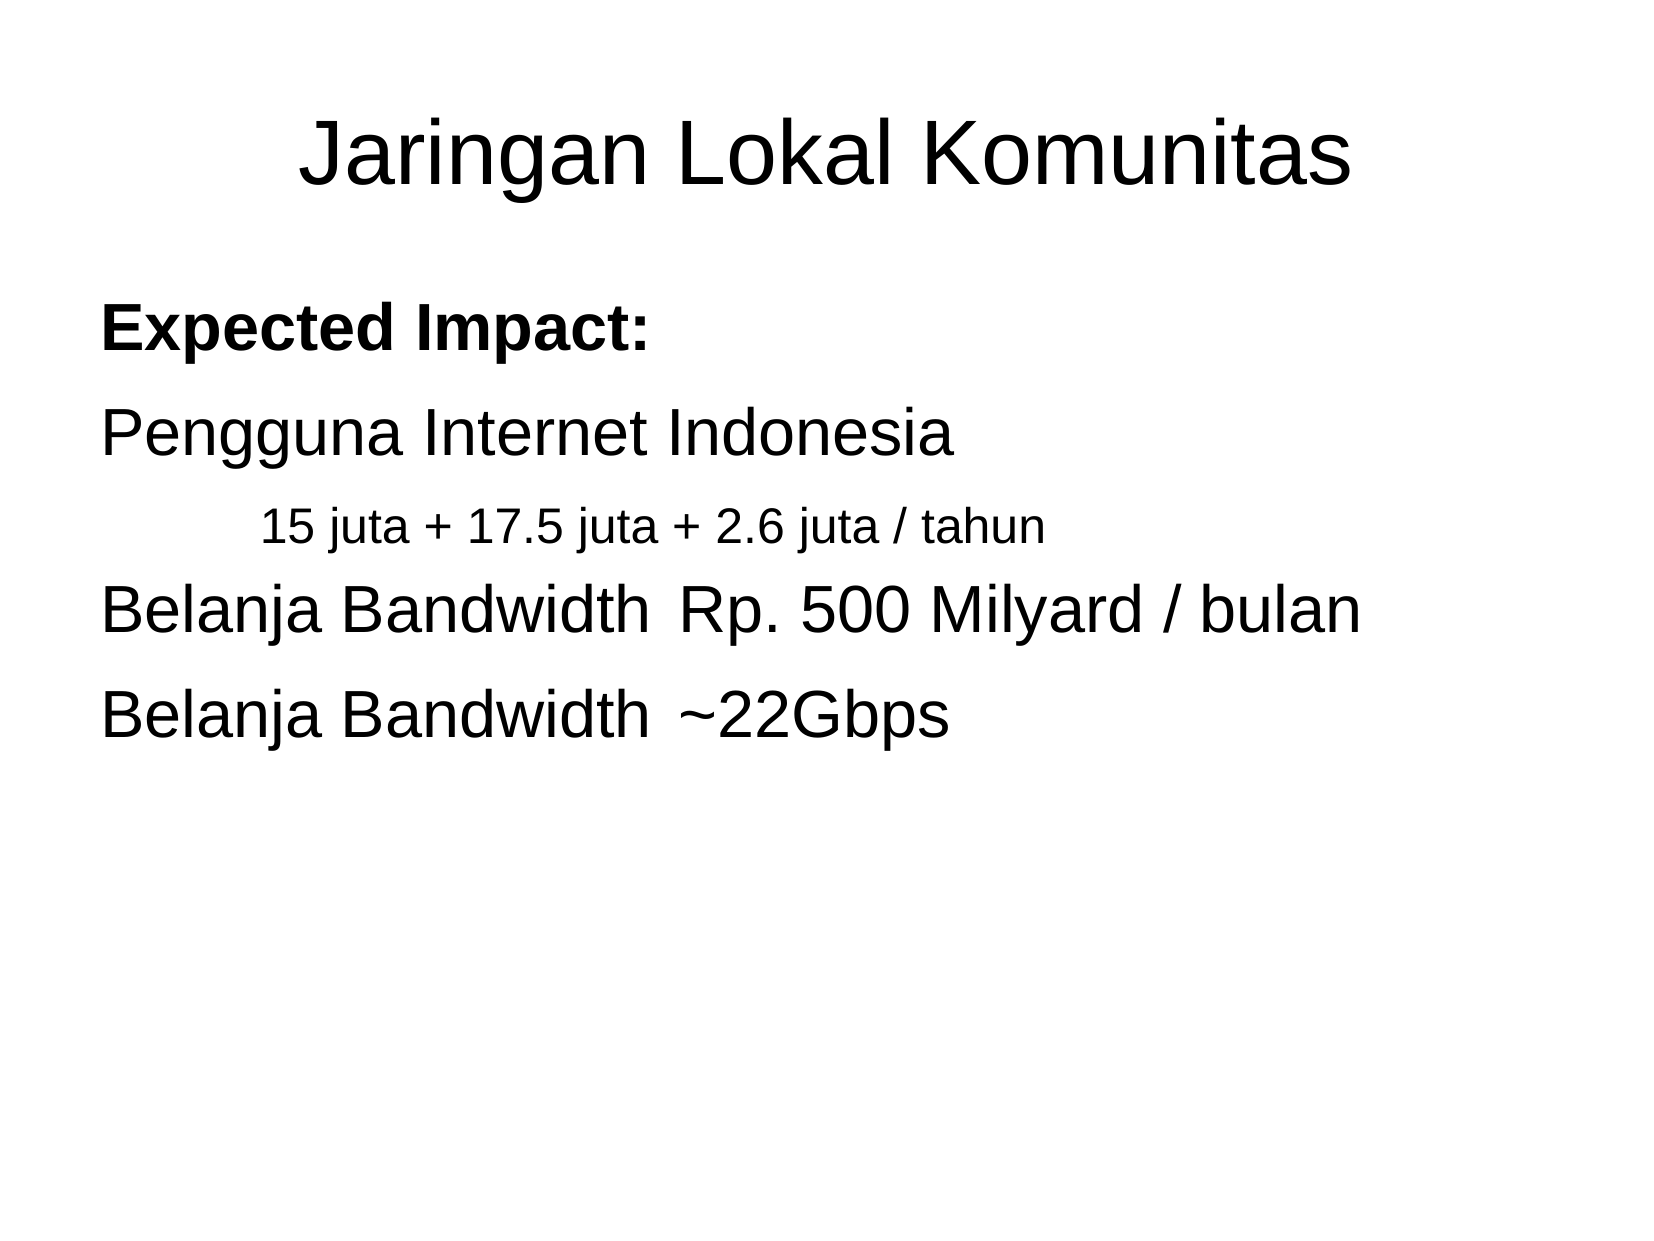

# Jaringan Lokal Komunitas
Expected Impact:
Pengguna Internet Indonesia
15 juta + 17.5 juta + 2.6 juta / tahun
Belanja Bandwidth	Rp. 500 Milyard / bulan
Belanja Bandwidth	~22Gbps